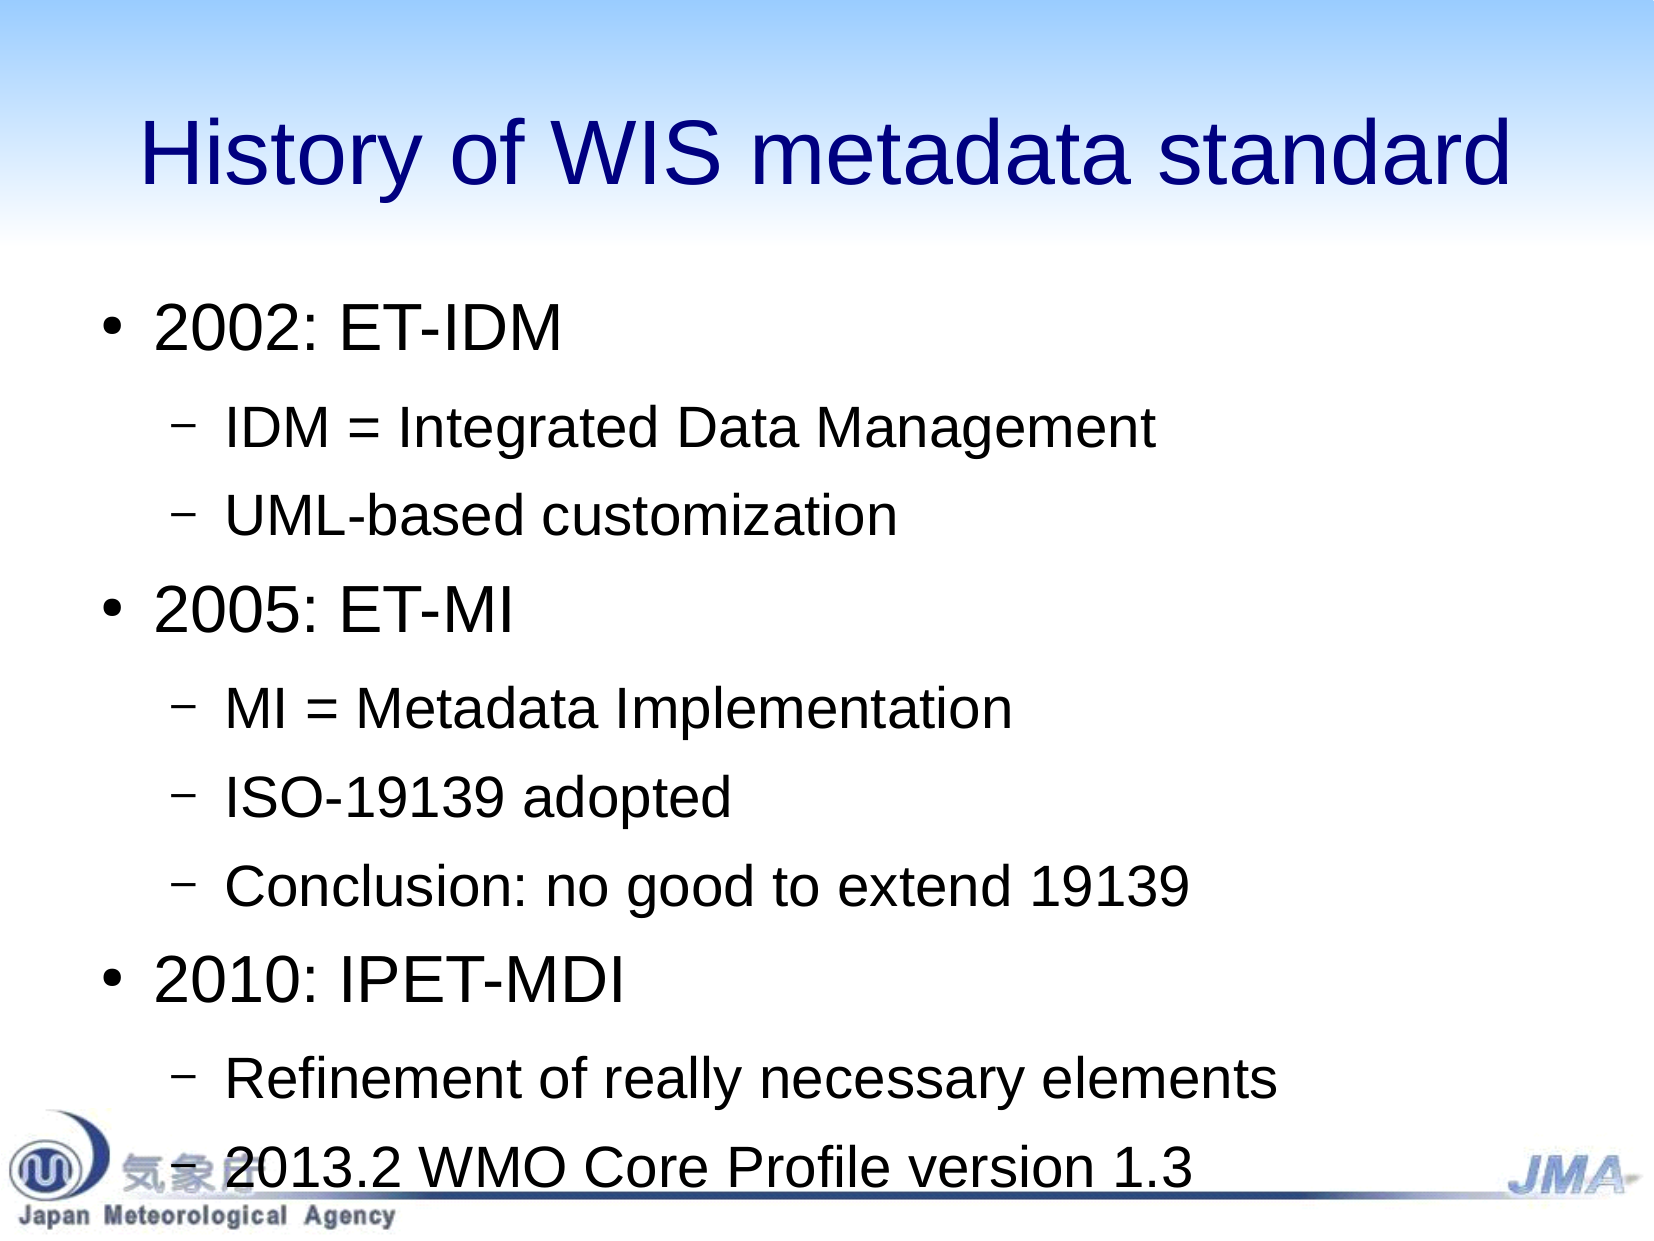

# History of WIS metadata standard
2002: ET-IDM
IDM = Integrated Data Management
UML-based customization
2005: ET-MI
MI = Metadata Implementation
ISO-19139 adopted
Conclusion: no good to extend 19139
2010: IPET-MDI
Refinement of really necessary elements
2013.2 WMO Core Profile version 1.3